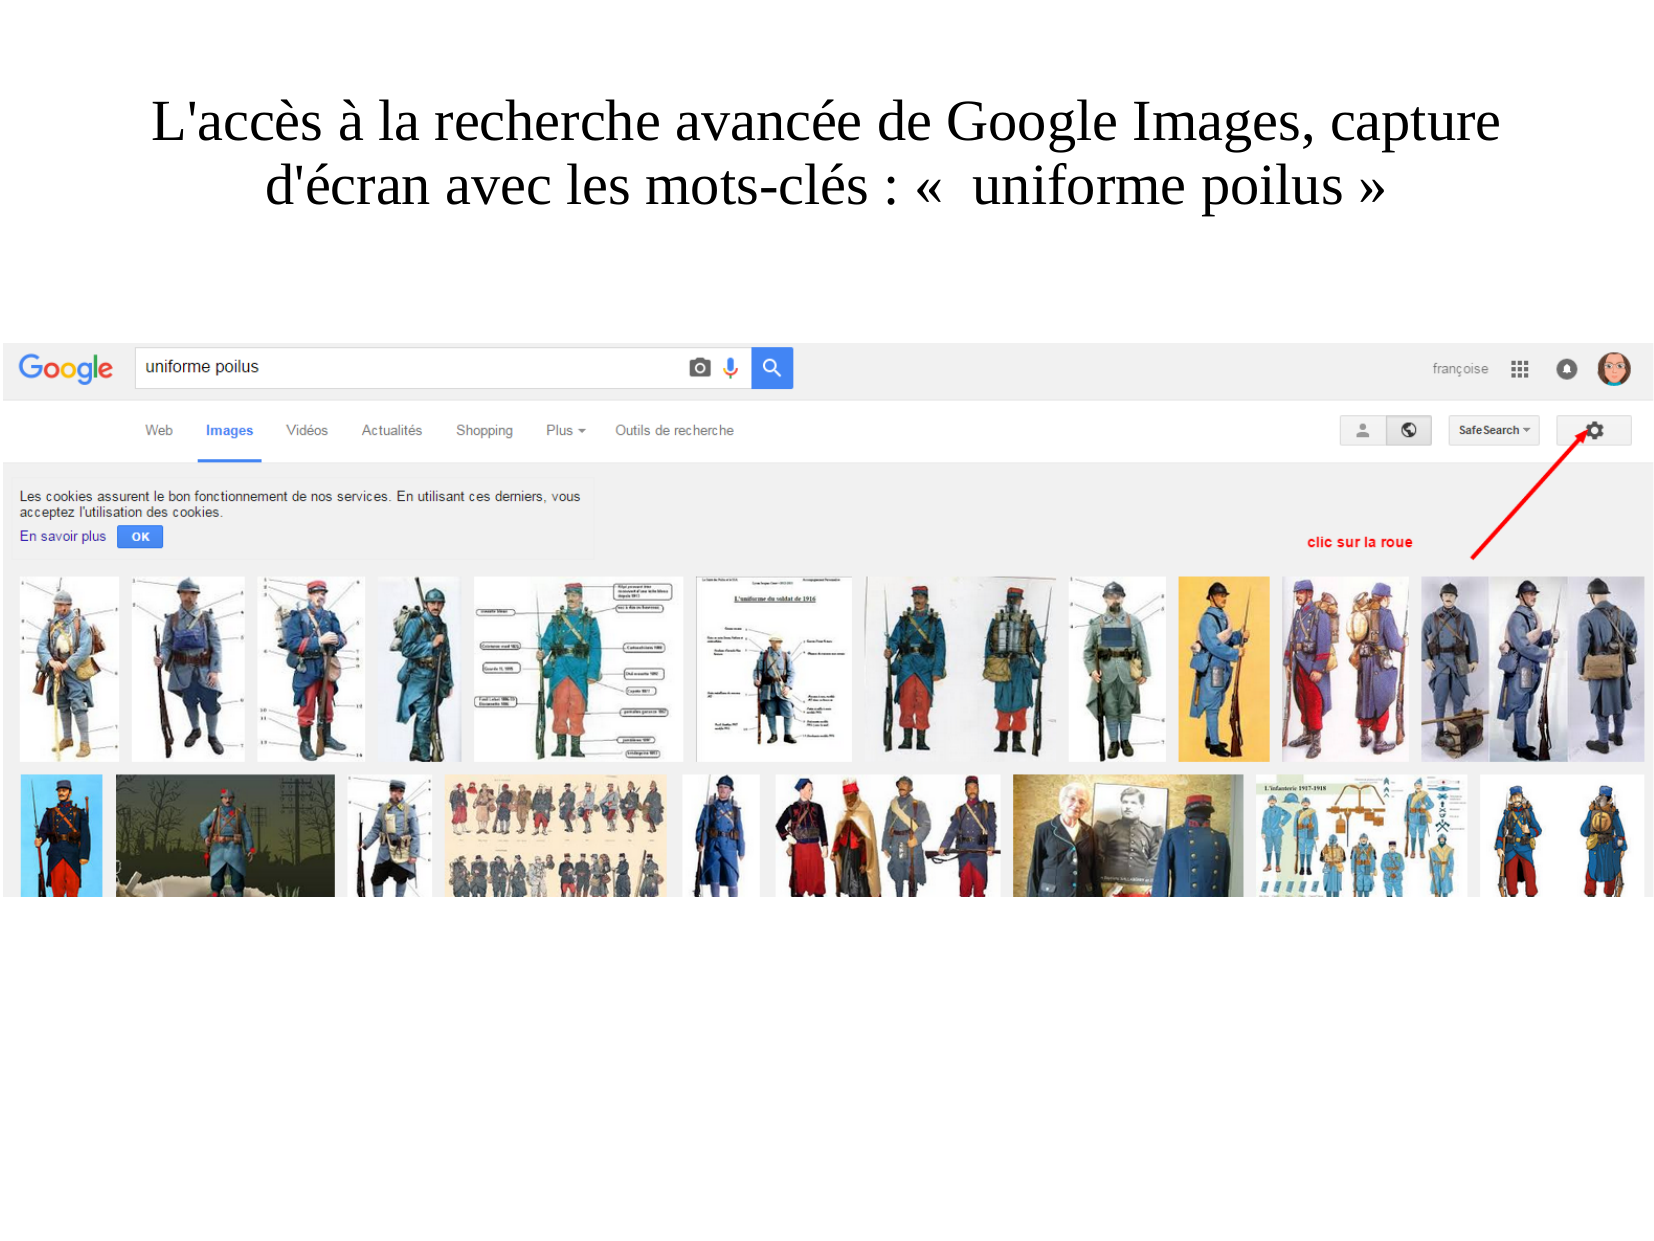

# L'accès à la recherche avancée de Google Images, capture d'écran avec les mots-clés : «  uniforme poilus »